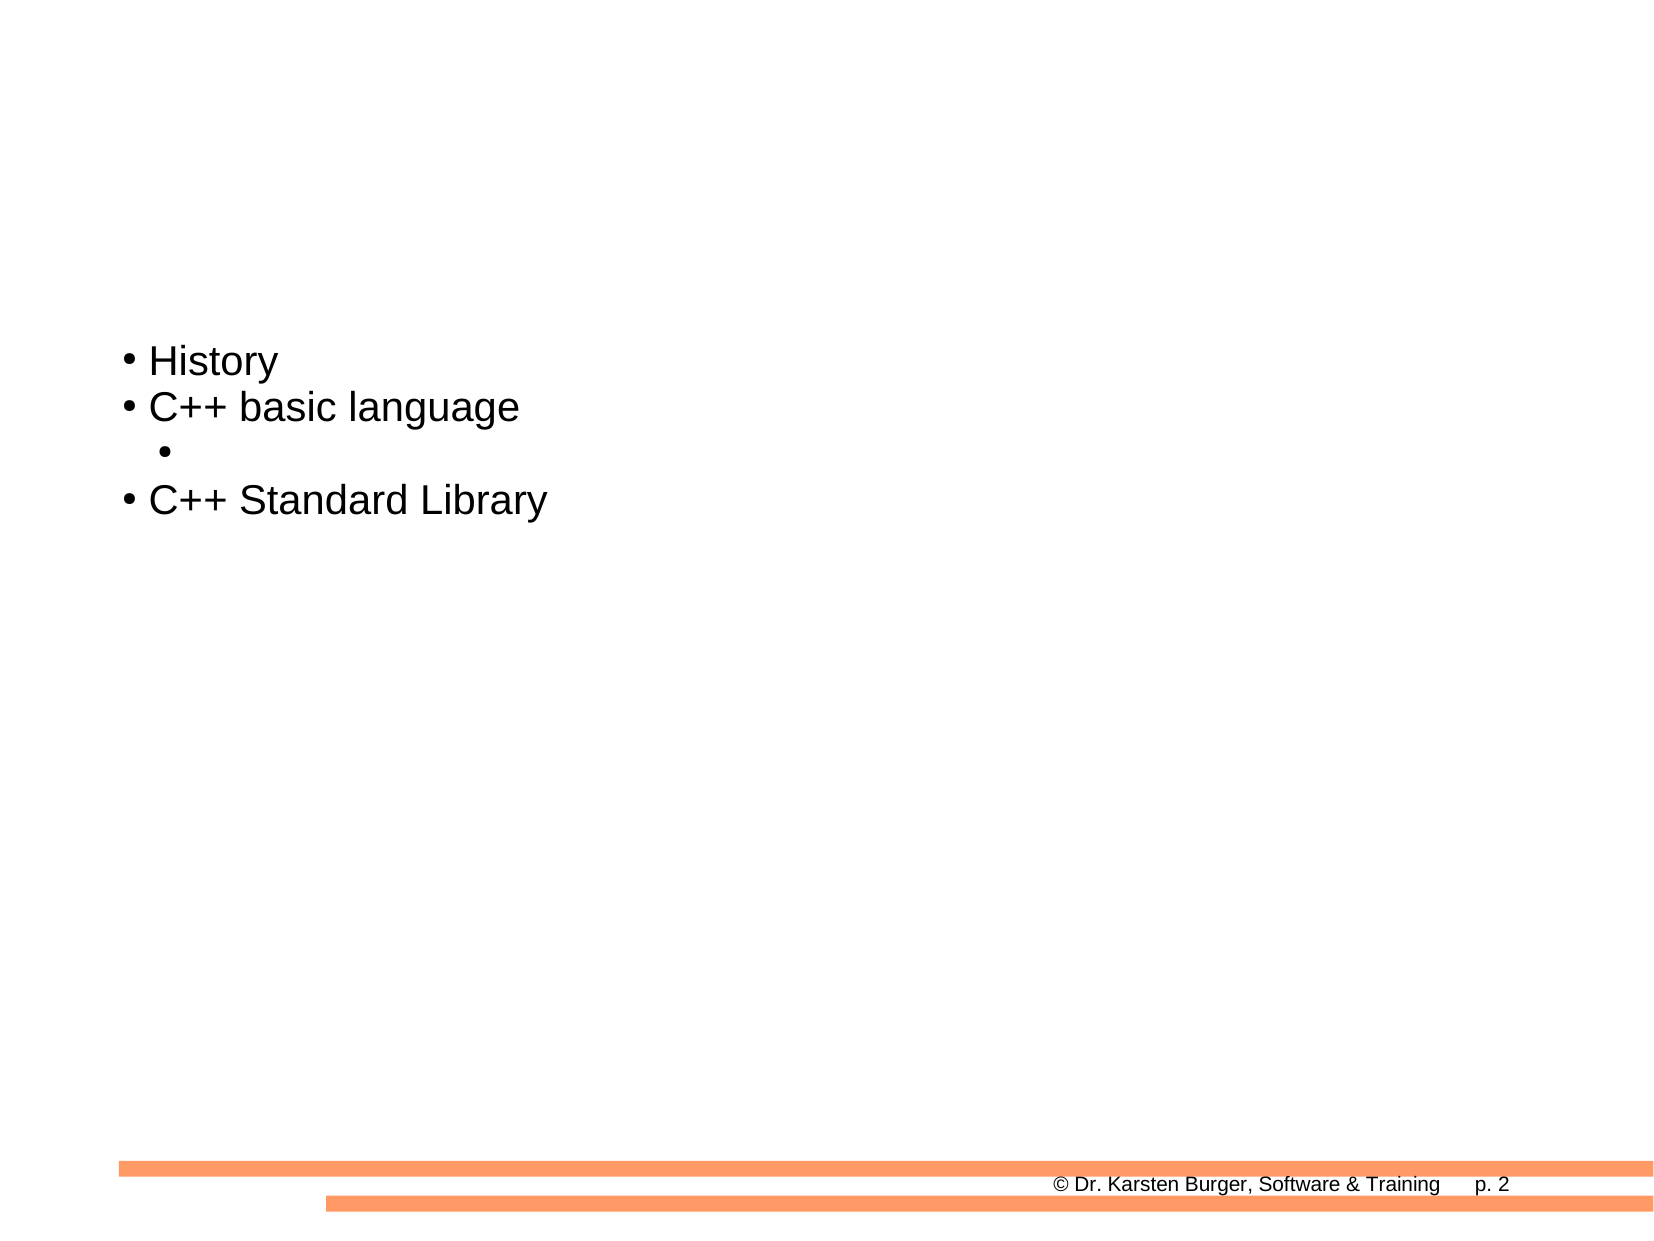

History
 C++ basic language
 C++ Standard Library